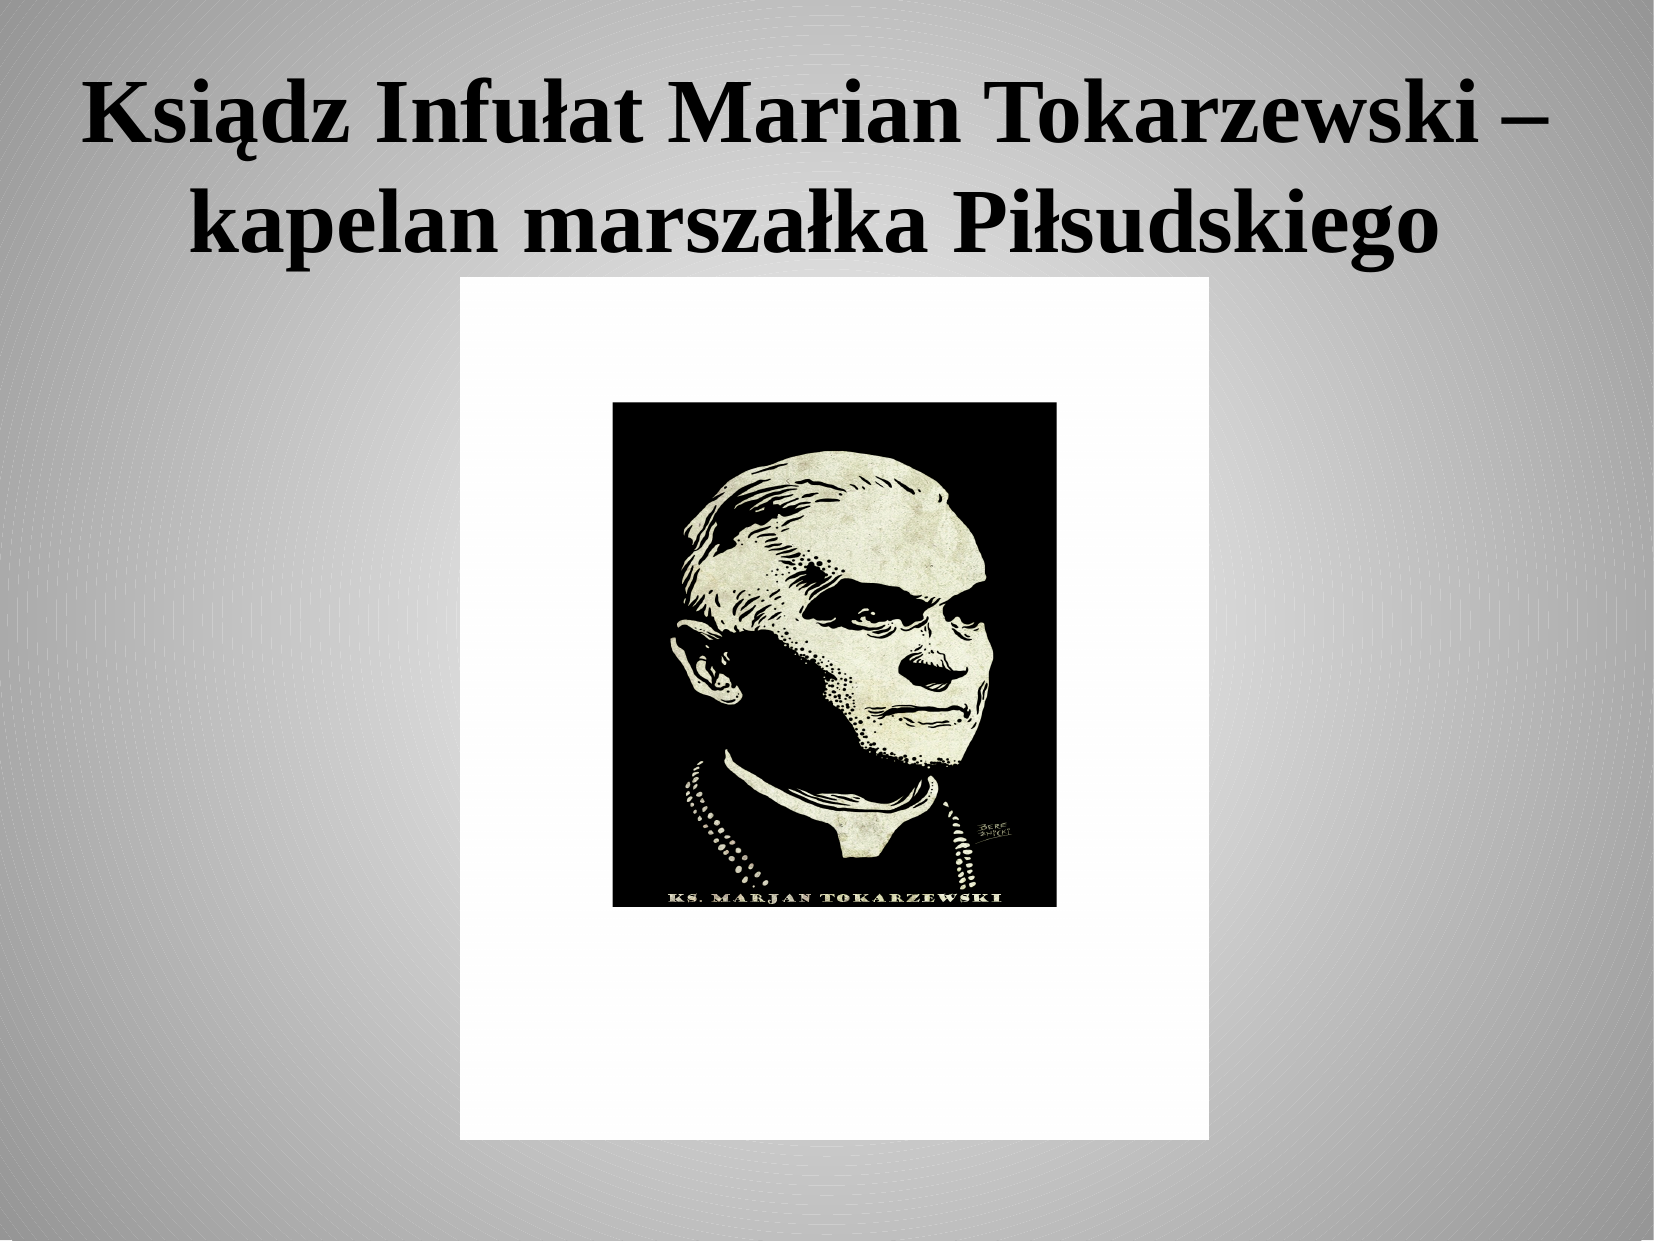

# Ksiądz Infułat Marian Tokarzewski – kapelan marszałka Piłsudskiego